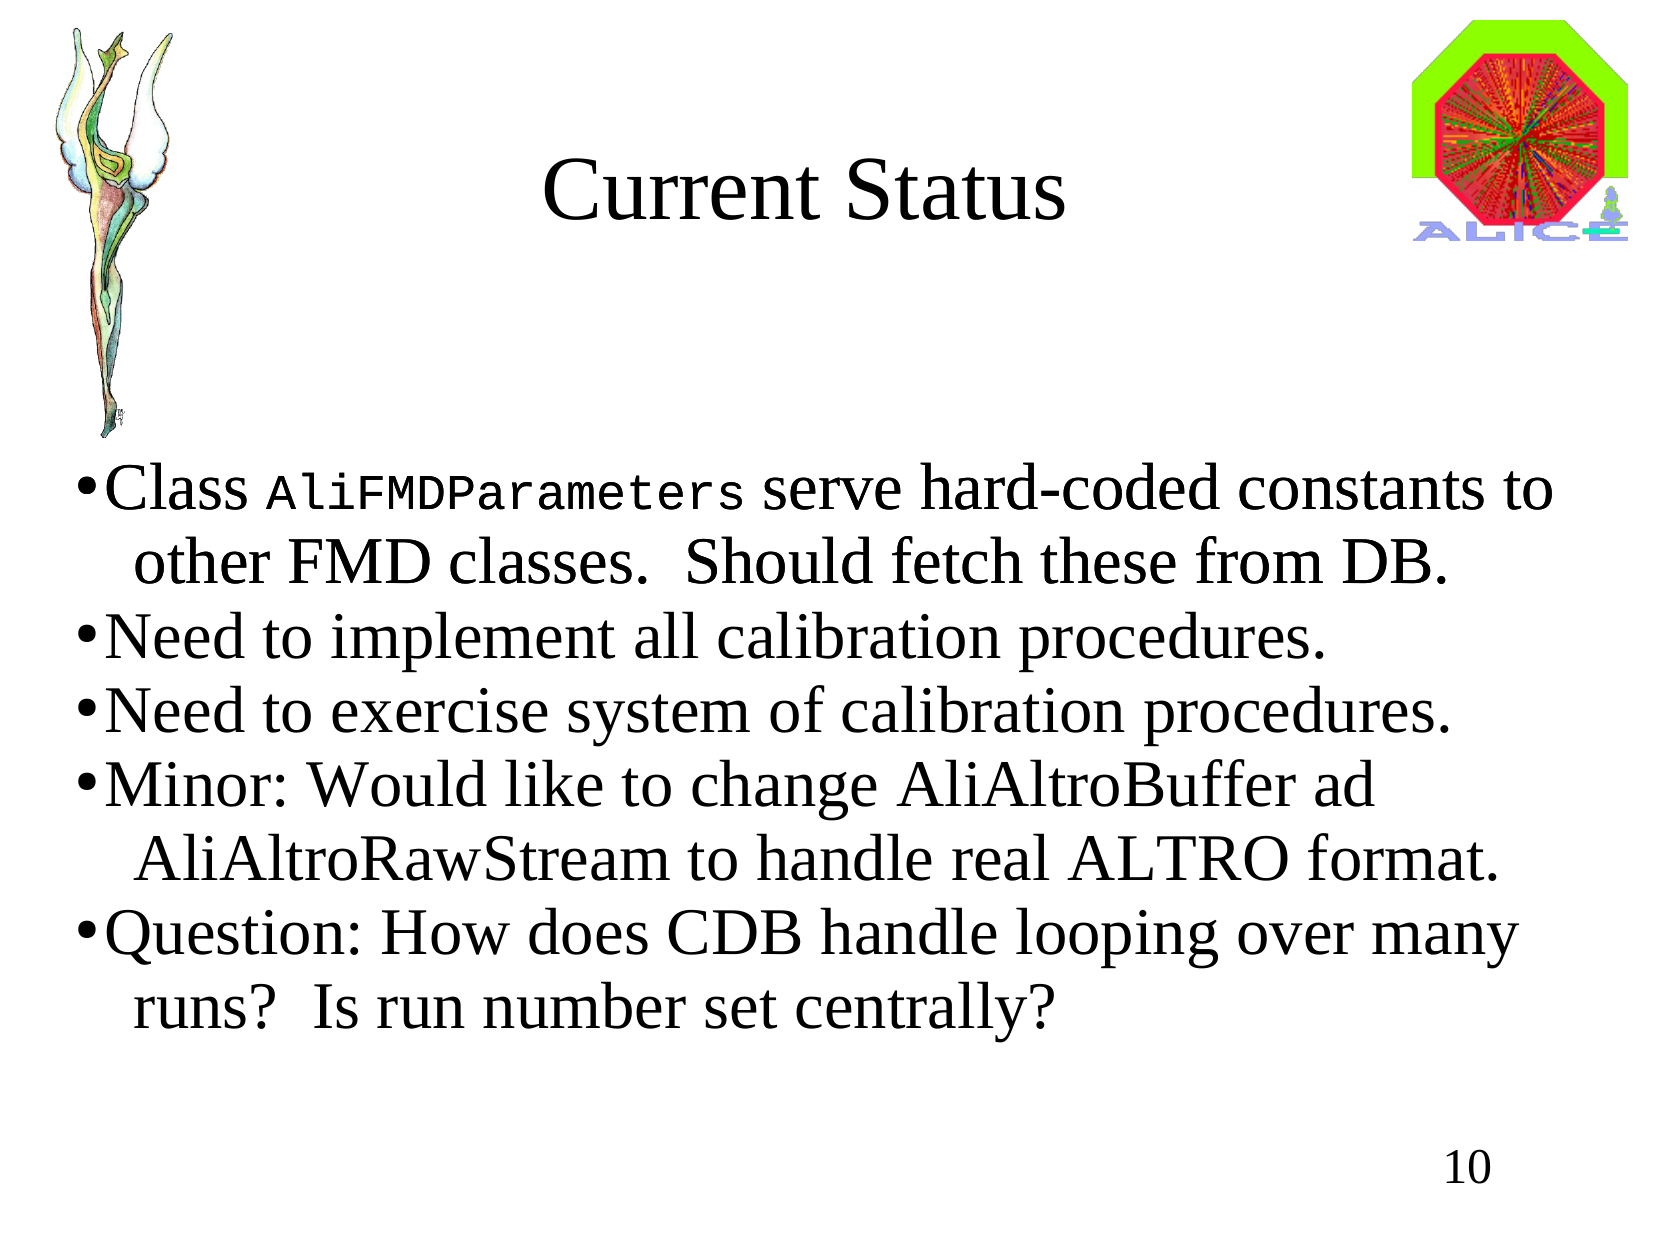

# Current Status
Class AliFMDParameters serve hard-coded constants to other FMD classes. Should fetch these from DB.
Class AliFMDParameters serve hard-coded constants to other FMD classes. Should fetch these from DB.
Need to implement all calibration procedures.
Need to exercise system of calibration procedures.
Minor: Would like to change AliAltroBuffer ad AliAltroRawStream to handle real ALTRO format.
Question: How does CDB handle looping over many runs? Is run number set centrally?